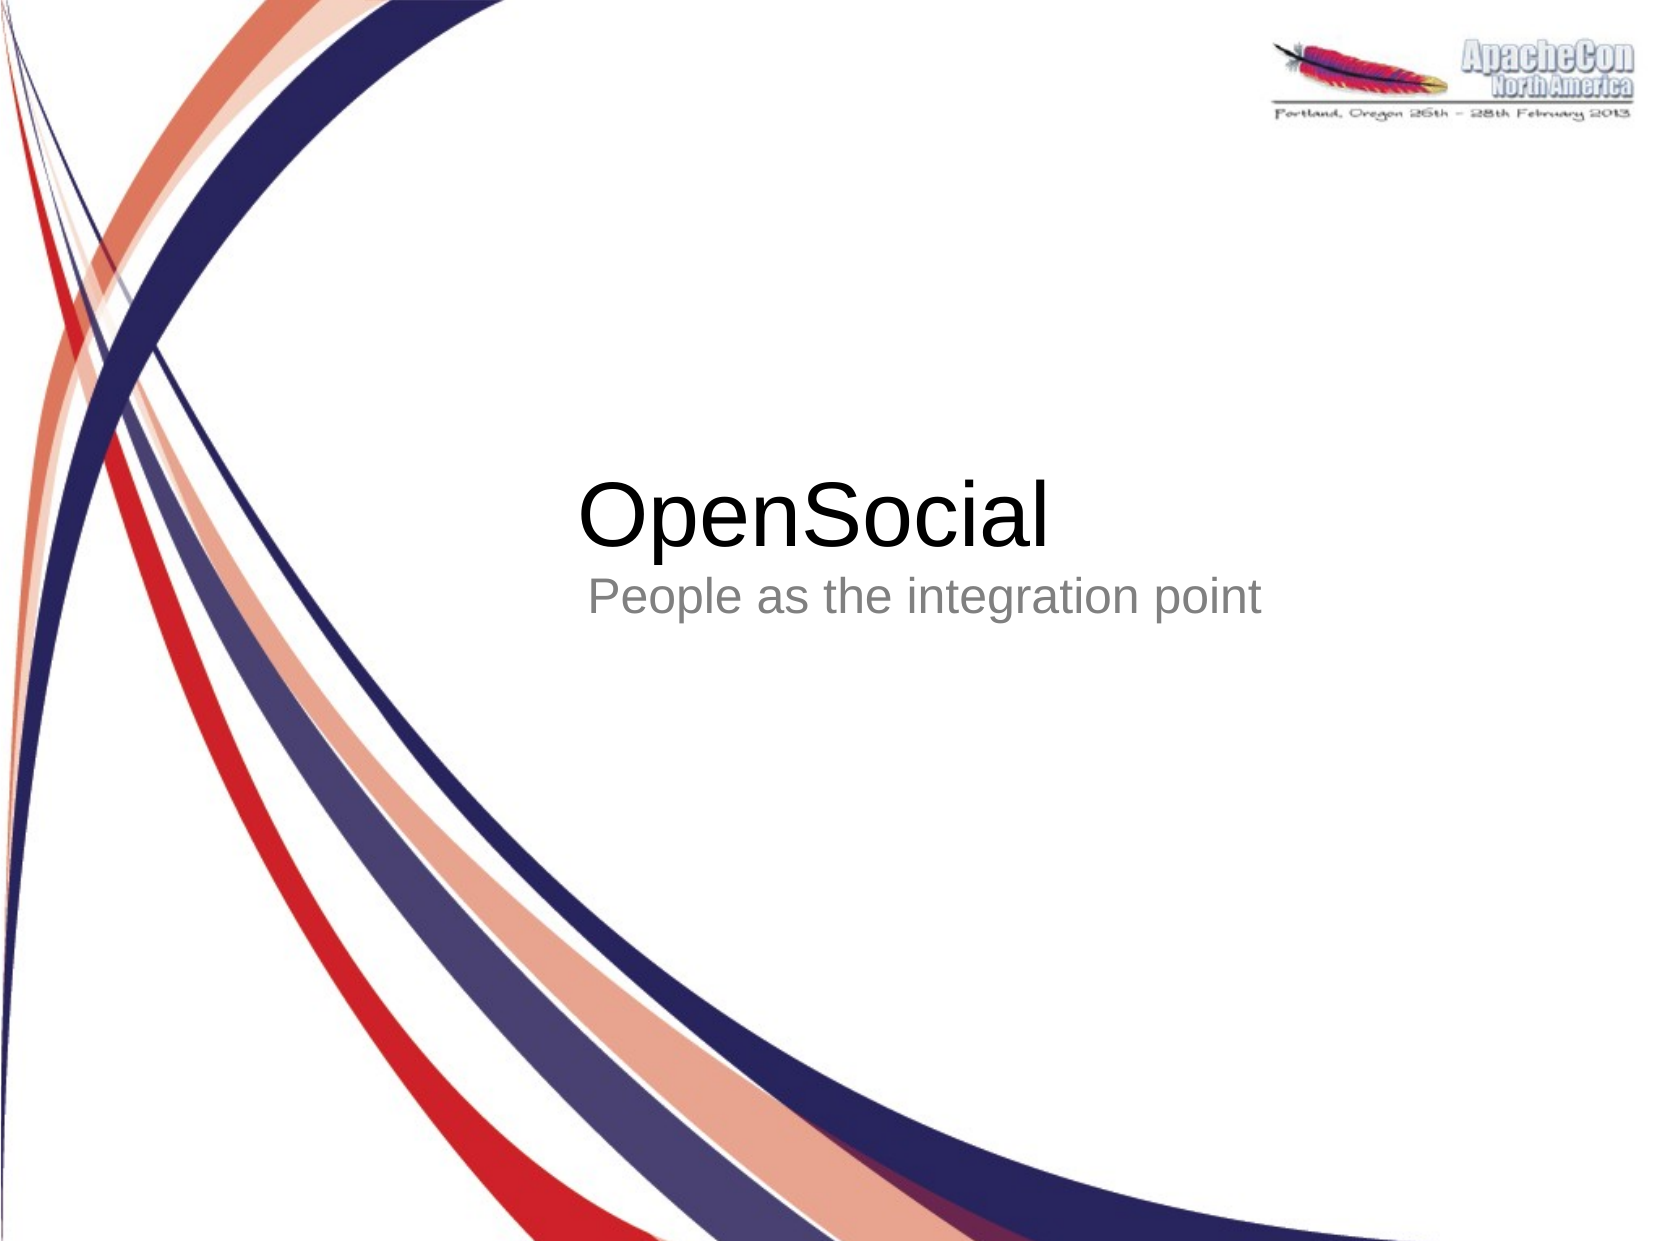

# OpenSocial
People as the integration point